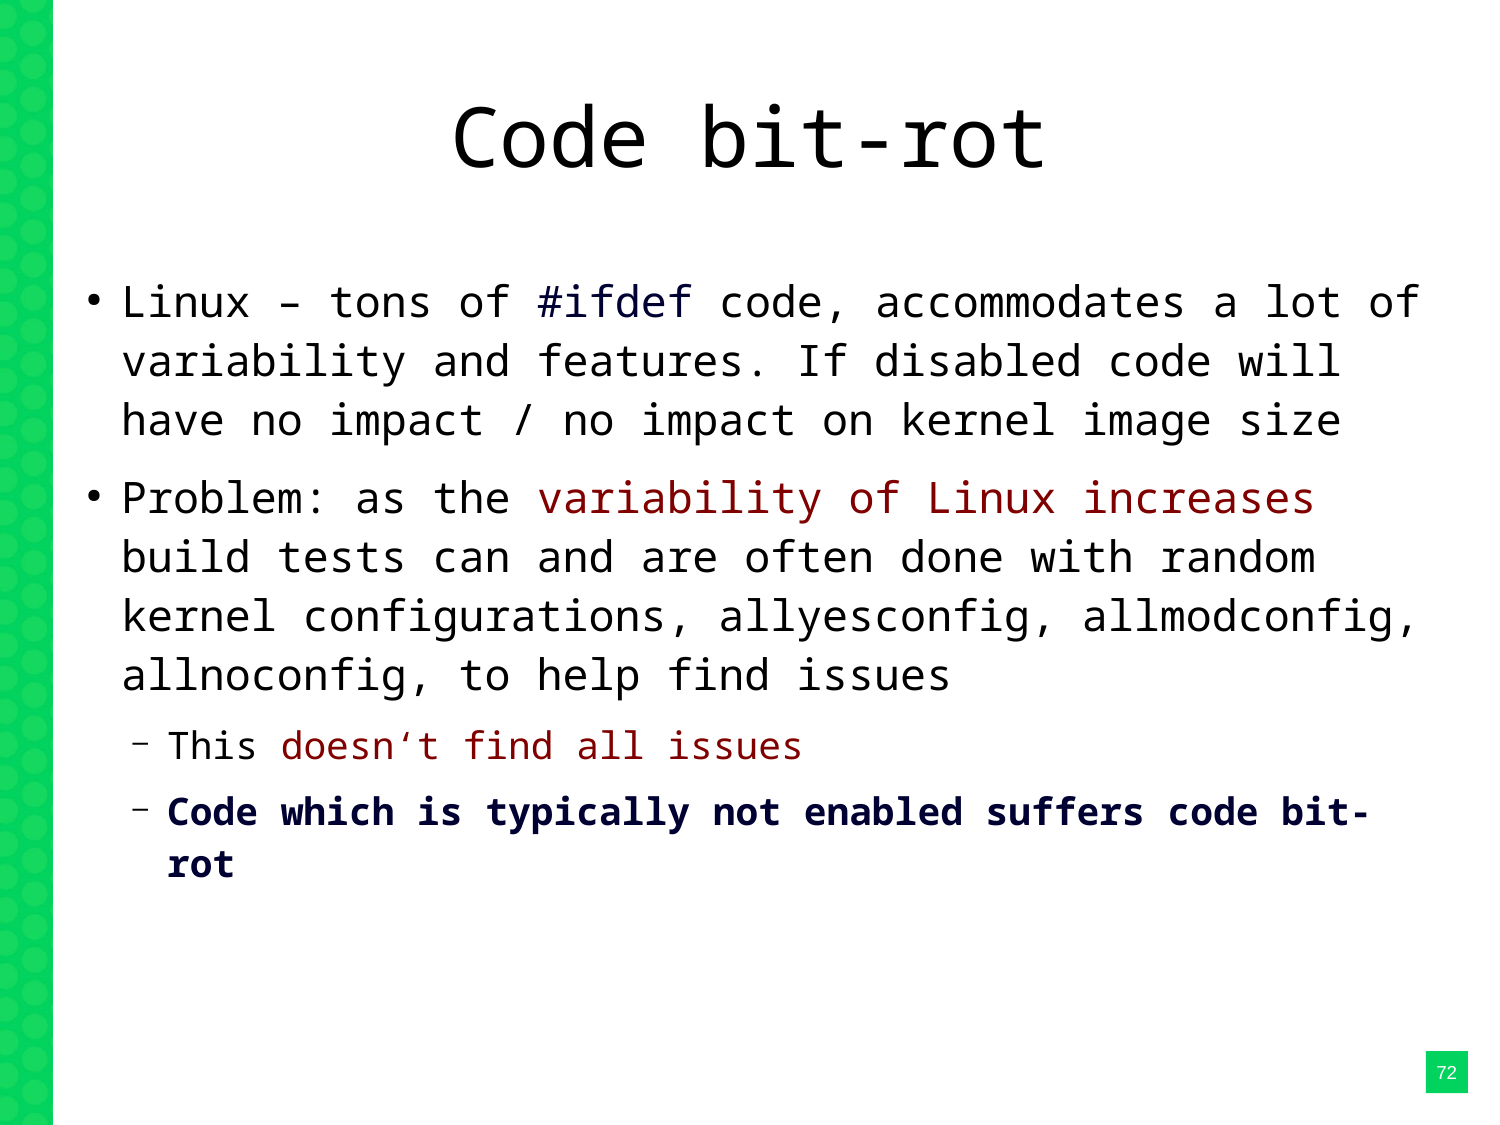

# Code bit-rot
Linux – tons of #ifdef code, accommodates a lot of variability and features. If disabled code will have no impact / no impact on kernel image size
Problem: as the variability of Linux increases build tests can and are often done with random kernel configurations, allyesconfig, allmodconfig, allnoconfig, to help find issues
This doesn‘t find all issues
Code which is typically not enabled suffers code bit-rot